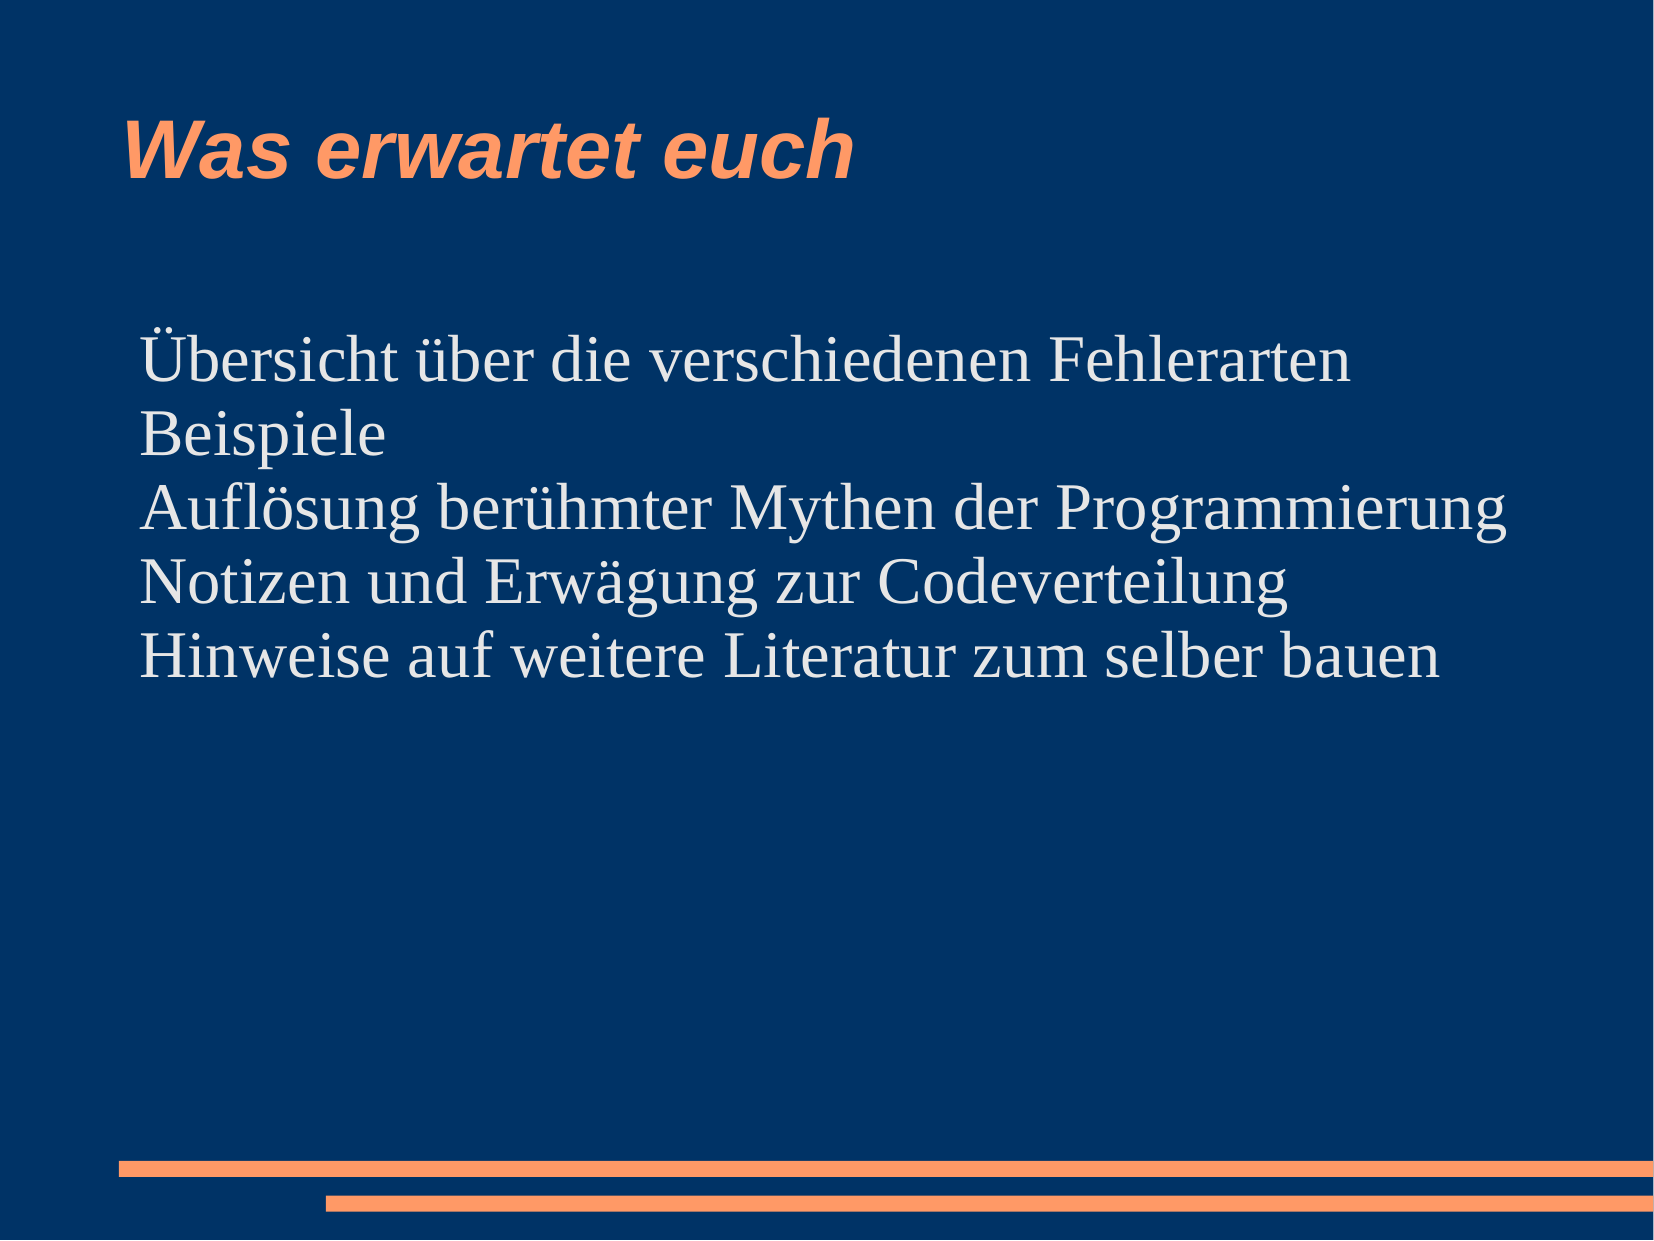

# Was erwartet euch
Übersicht über die verschiedenen Fehlerarten
Beispiele
Auflösung berühmter Mythen der Programmierung
Notizen und Erwägung zur Codeverteilung
Hinweise auf weitere Literatur zum selber bauen